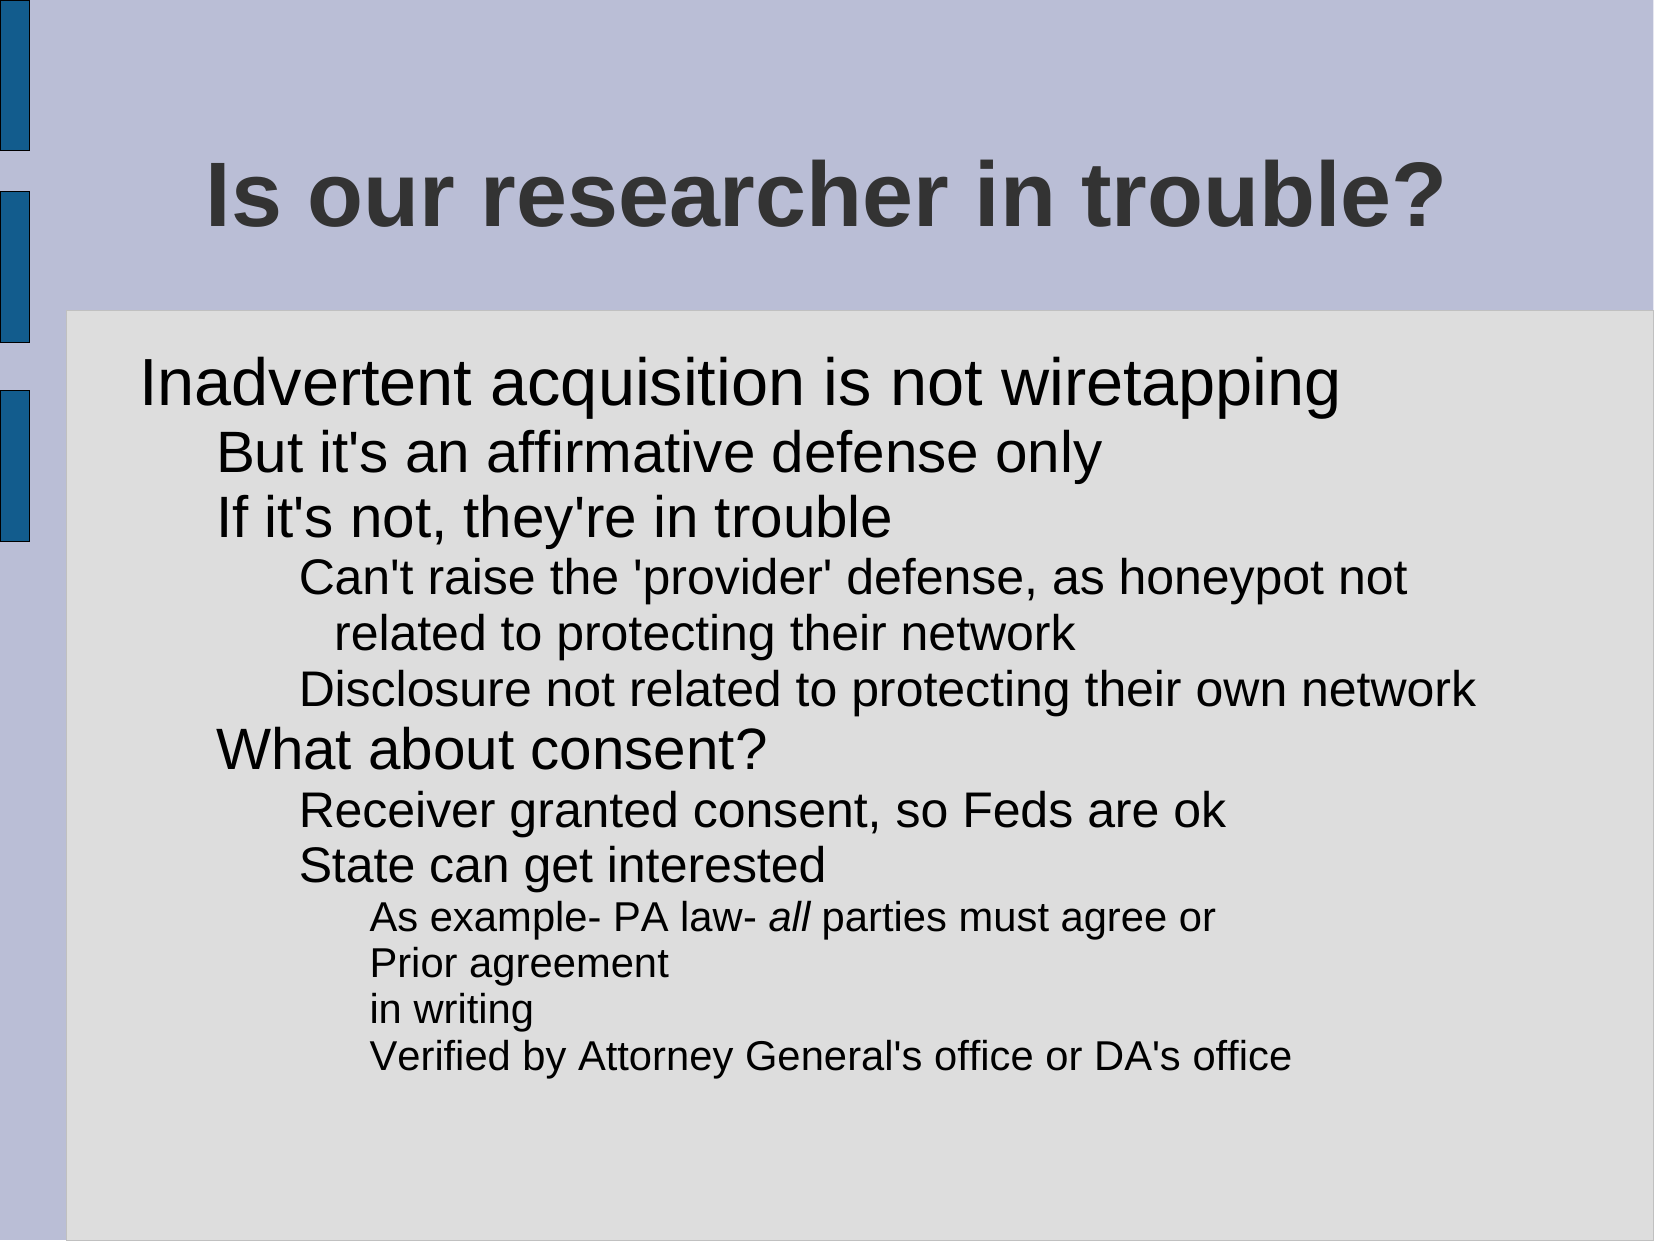

# Is our researcher in trouble?
Inadvertent acquisition is not wiretapping
But it's an affirmative defense only
If it's not, they're in trouble
Can't raise the 'provider' defense, as honeypot not related to protecting their network
Disclosure not related to protecting their own network
What about consent?
Receiver granted consent, so Feds are ok
State can get interested
As example- PA law- all parties must agree or
Prior agreement
in writing
Verified by Attorney General's office or DA's office